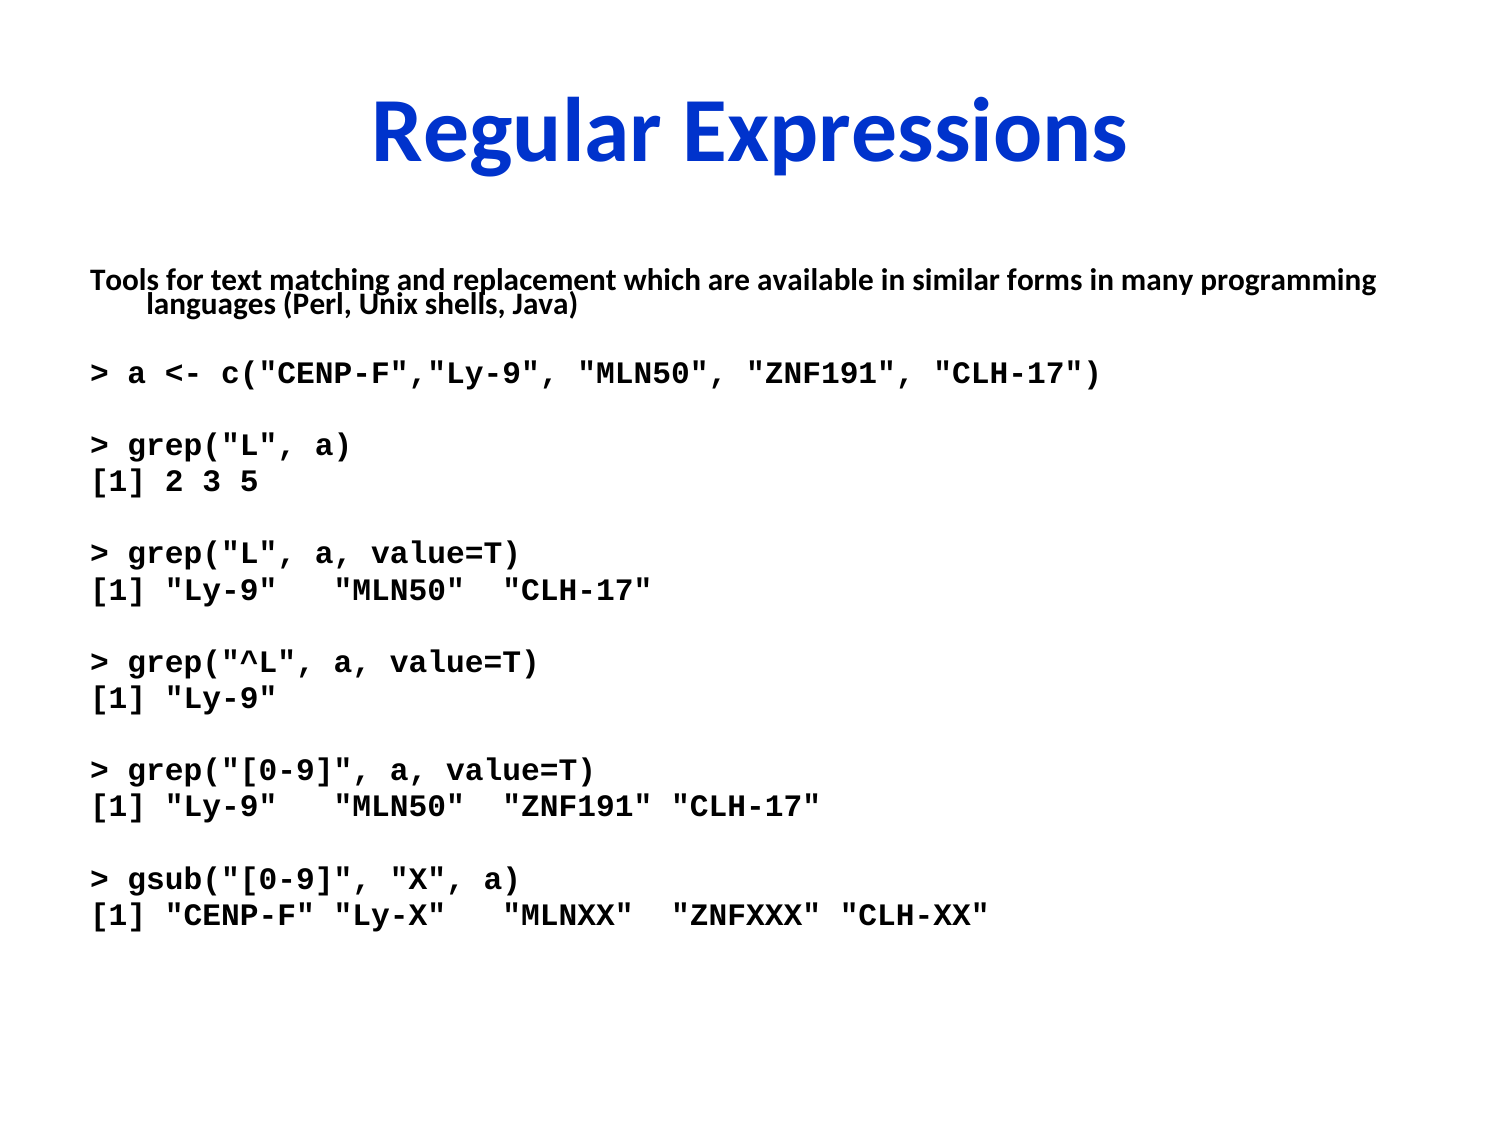

# Regular Expressions
Tools for text matching and replacement which are available in similar forms in many programming languages (Perl, Unix shells, Java)
> a <- c("CENP-F","Ly-9", "MLN50", "ZNF191", "CLH-17")
> grep("L", a)
[1] 2 3 5
> grep("L", a, value=T)
[1] "Ly-9" "MLN50" "CLH-17"
> grep("^L", a, value=T)
[1] "Ly-9"
> grep("[0-9]", a, value=T)
[1] "Ly-9" "MLN50" "ZNF191" "CLH-17"
> gsub("[0-9]", "X", a)
[1] "CENP-F" "Ly-X" "MLNXX" "ZNFXXX" "CLH-XX"